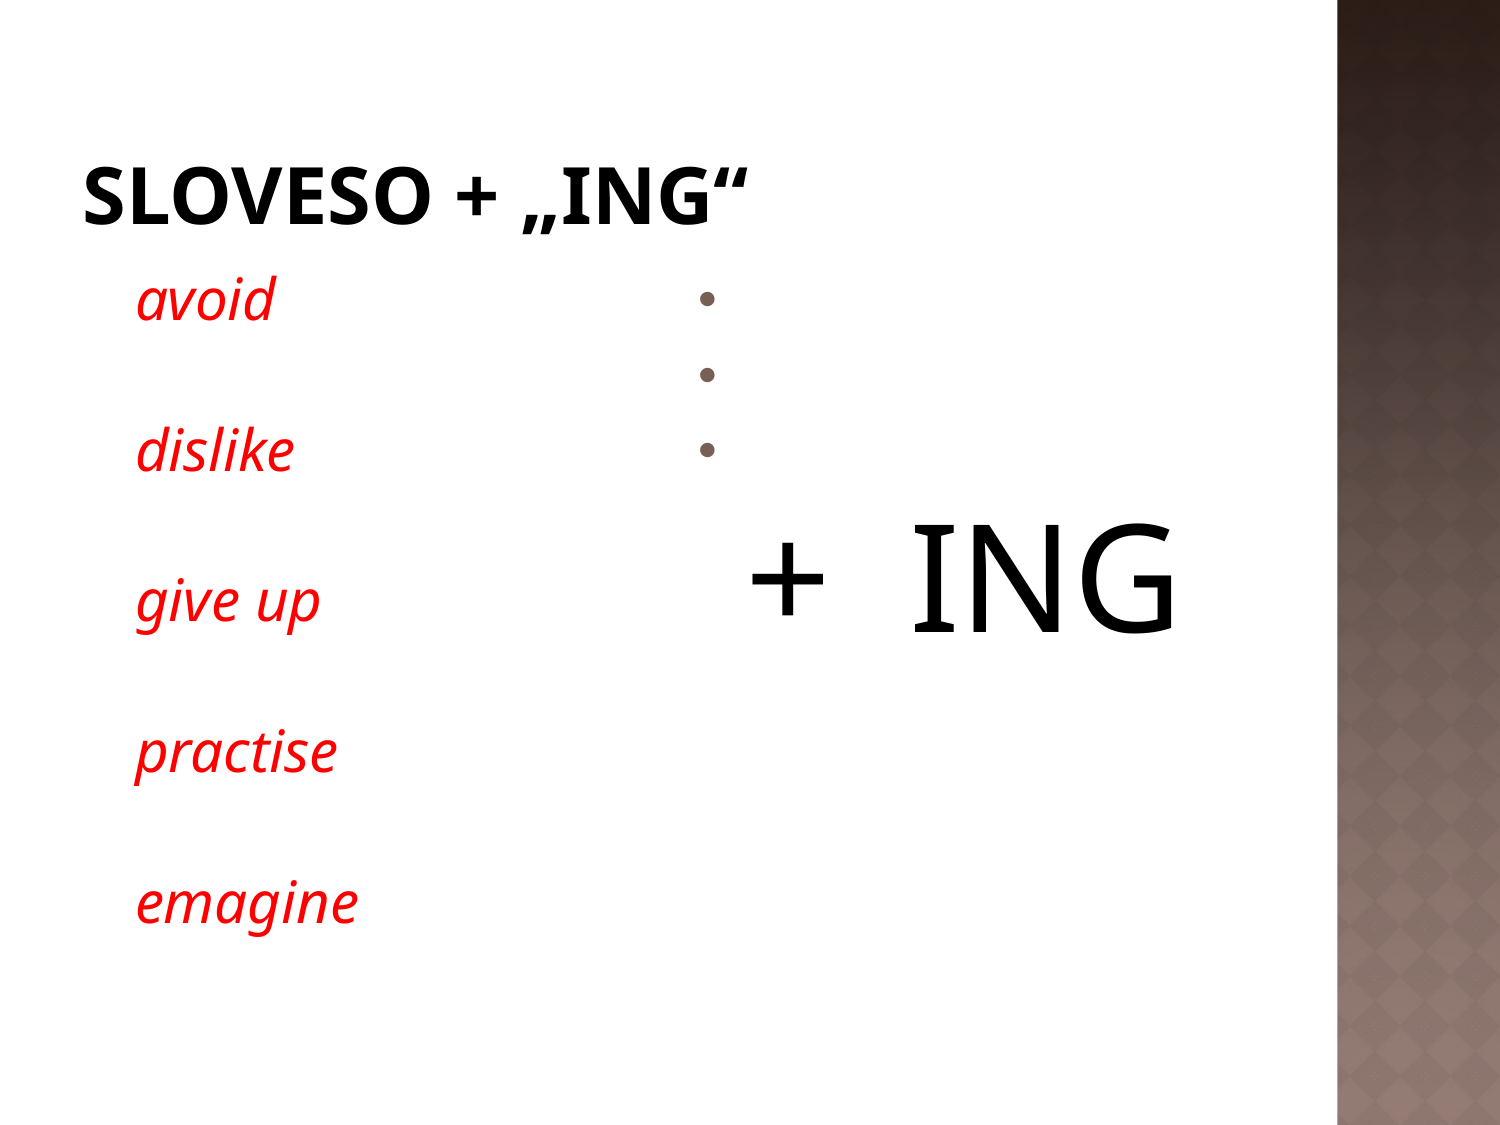

# Sloveso + „ing“
avoid
dislike
give up
practise
emagine
+ ING